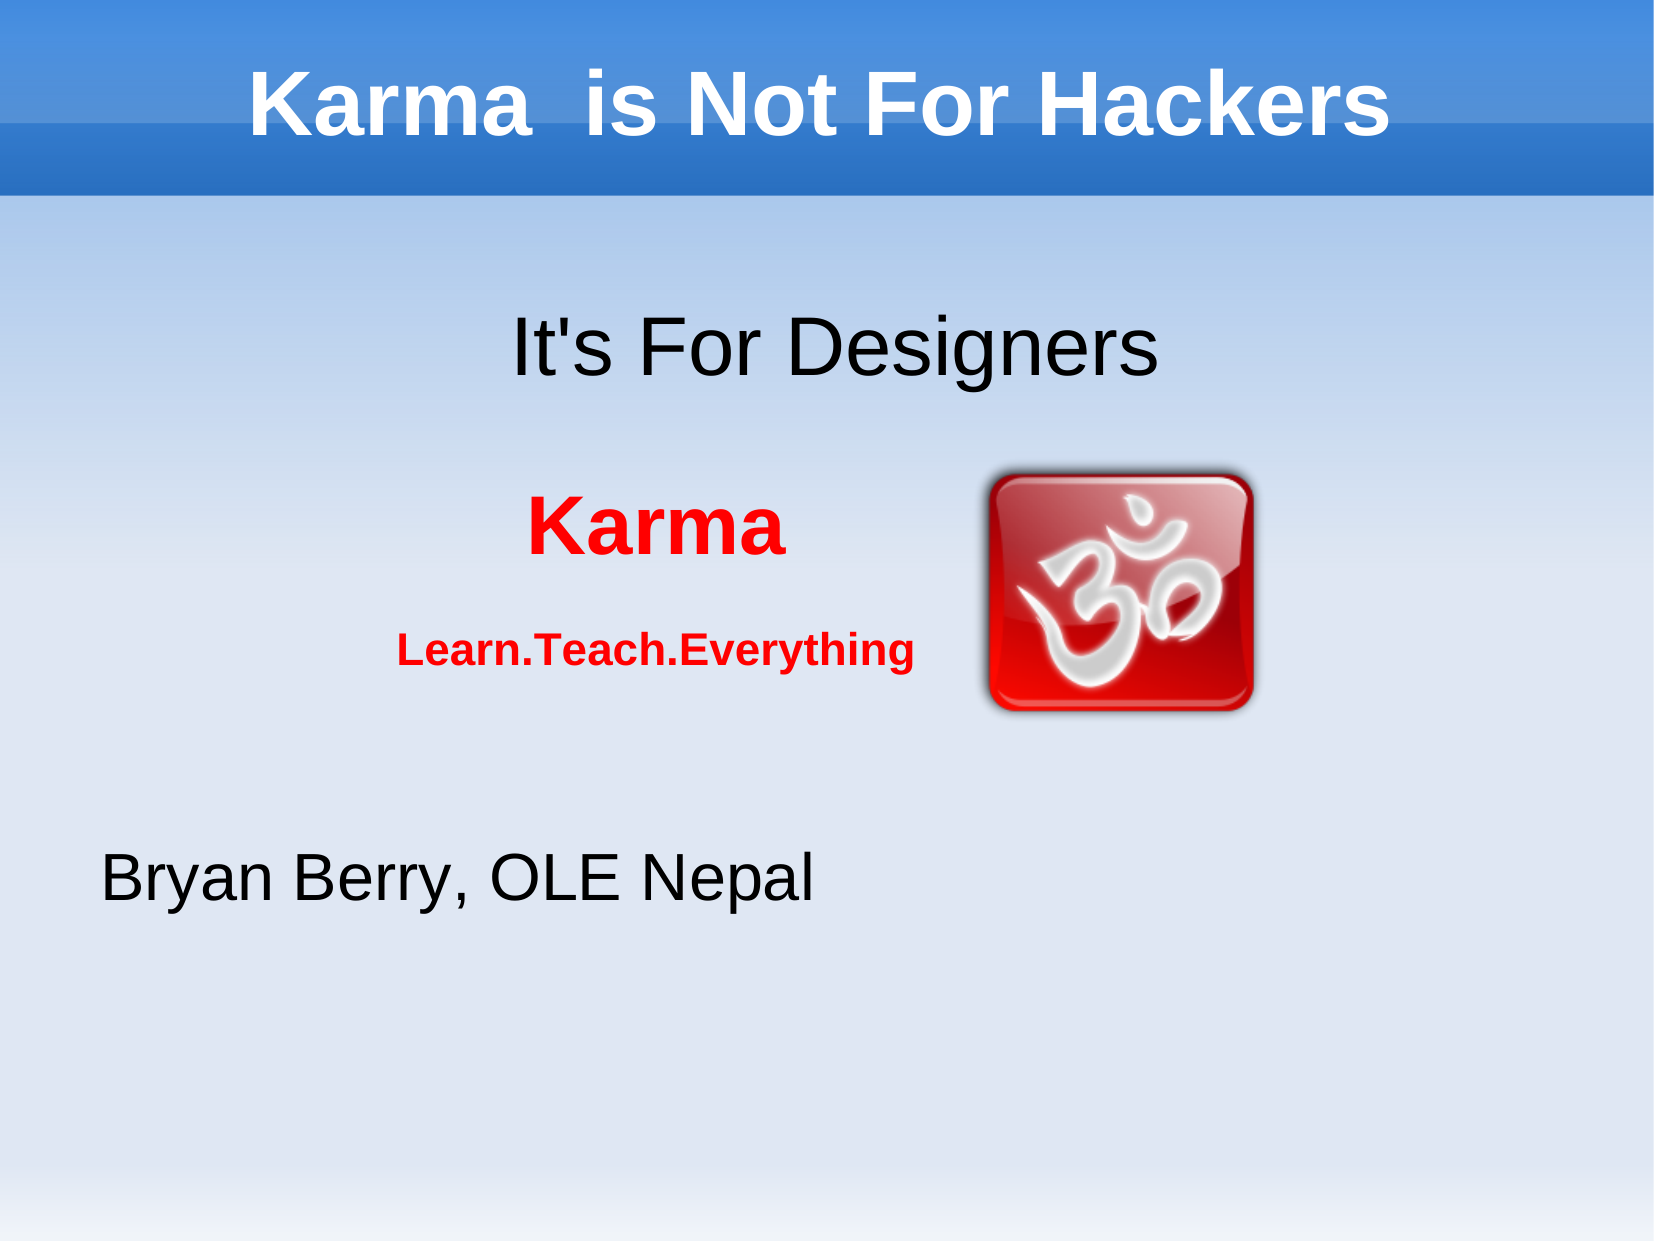

# Karma is Not For Hackers
It's For Designers
Bryan Berry, OLE Nepal
Karma
Learn.Teach.Everything